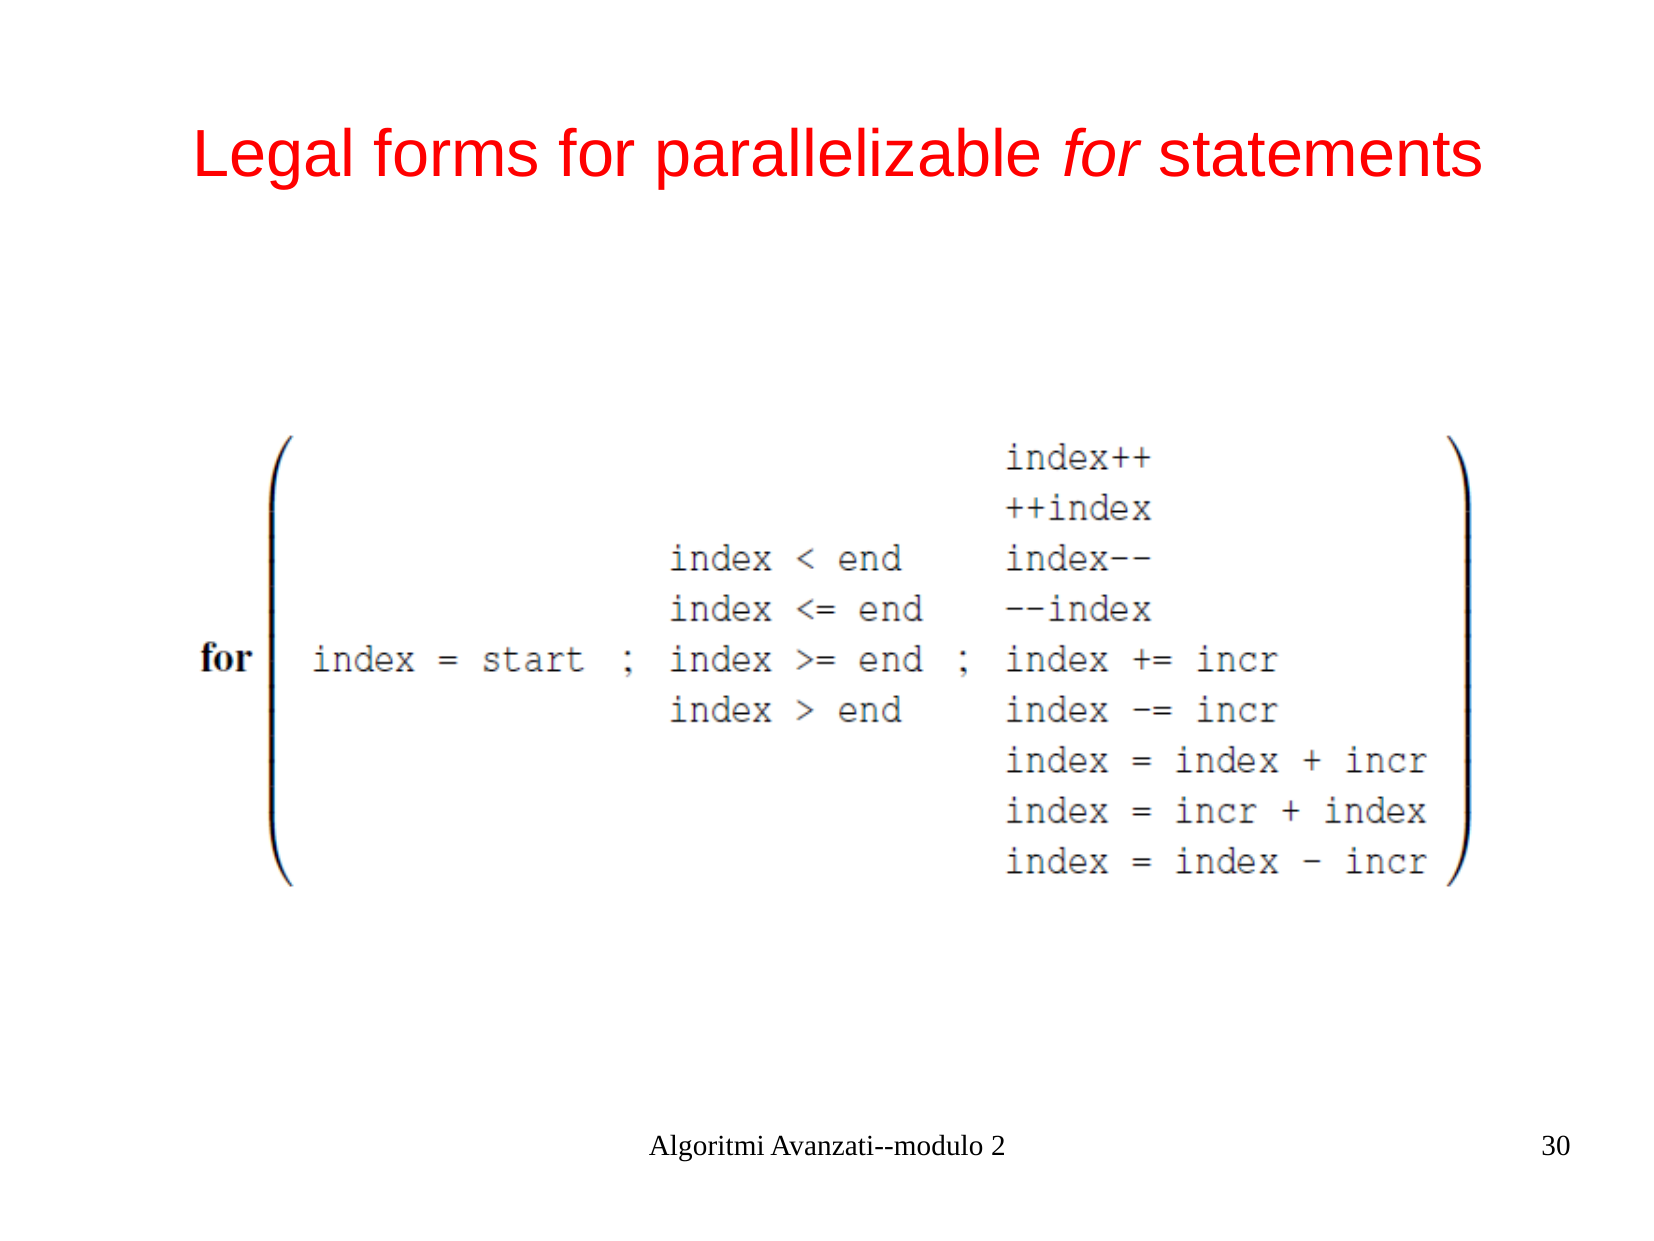

# Legal forms for parallelizable for statements
Algoritmi Avanzati--modulo 2
30